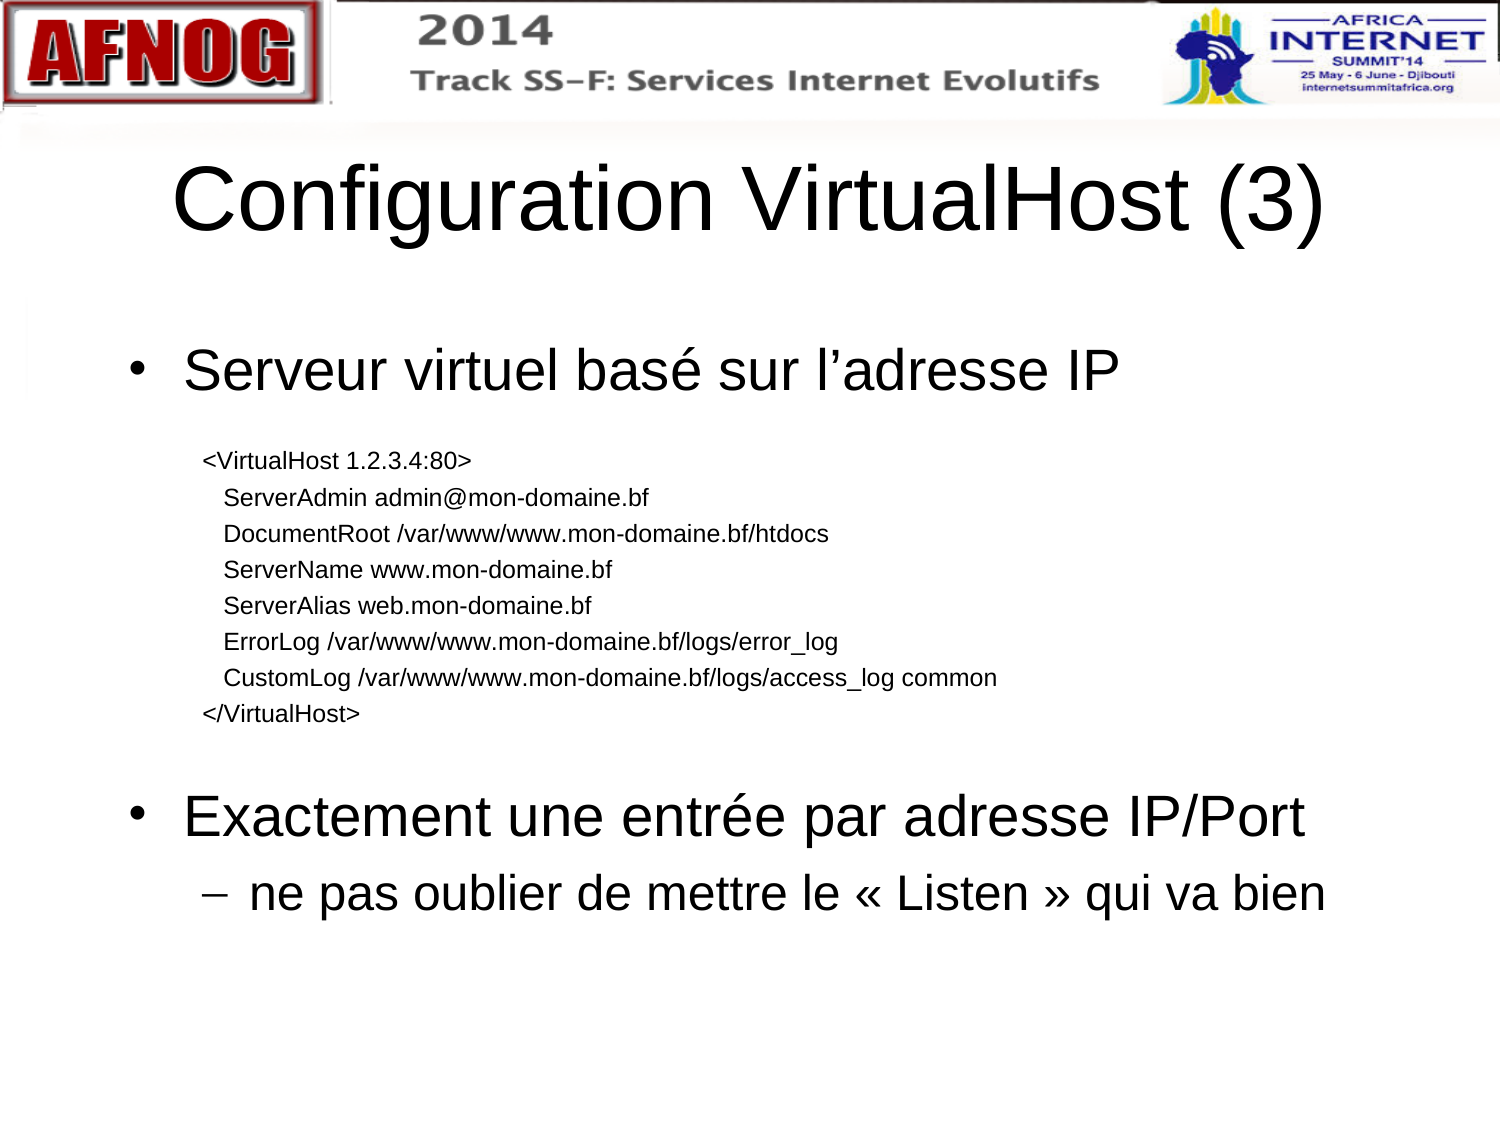

# Configuration VirtualHost (3)
Serveur virtuel basé sur l’adresse IP
<VirtualHost 1.2.3.4:80>
 ServerAdmin admin@mon-domaine.bf
 DocumentRoot /var/www/www.mon-domaine.bf/htdocs
 ServerName www.mon-domaine.bf
 ServerAlias web.mon-domaine.bf
 ErrorLog /var/www/www.mon-domaine.bf/logs/error_log
 CustomLog /var/www/www.mon-domaine.bf/logs/access_log common
</VirtualHost>
Exactement une entrée par adresse IP/Port
ne pas oublier de mettre le « Listen » qui va bien
26